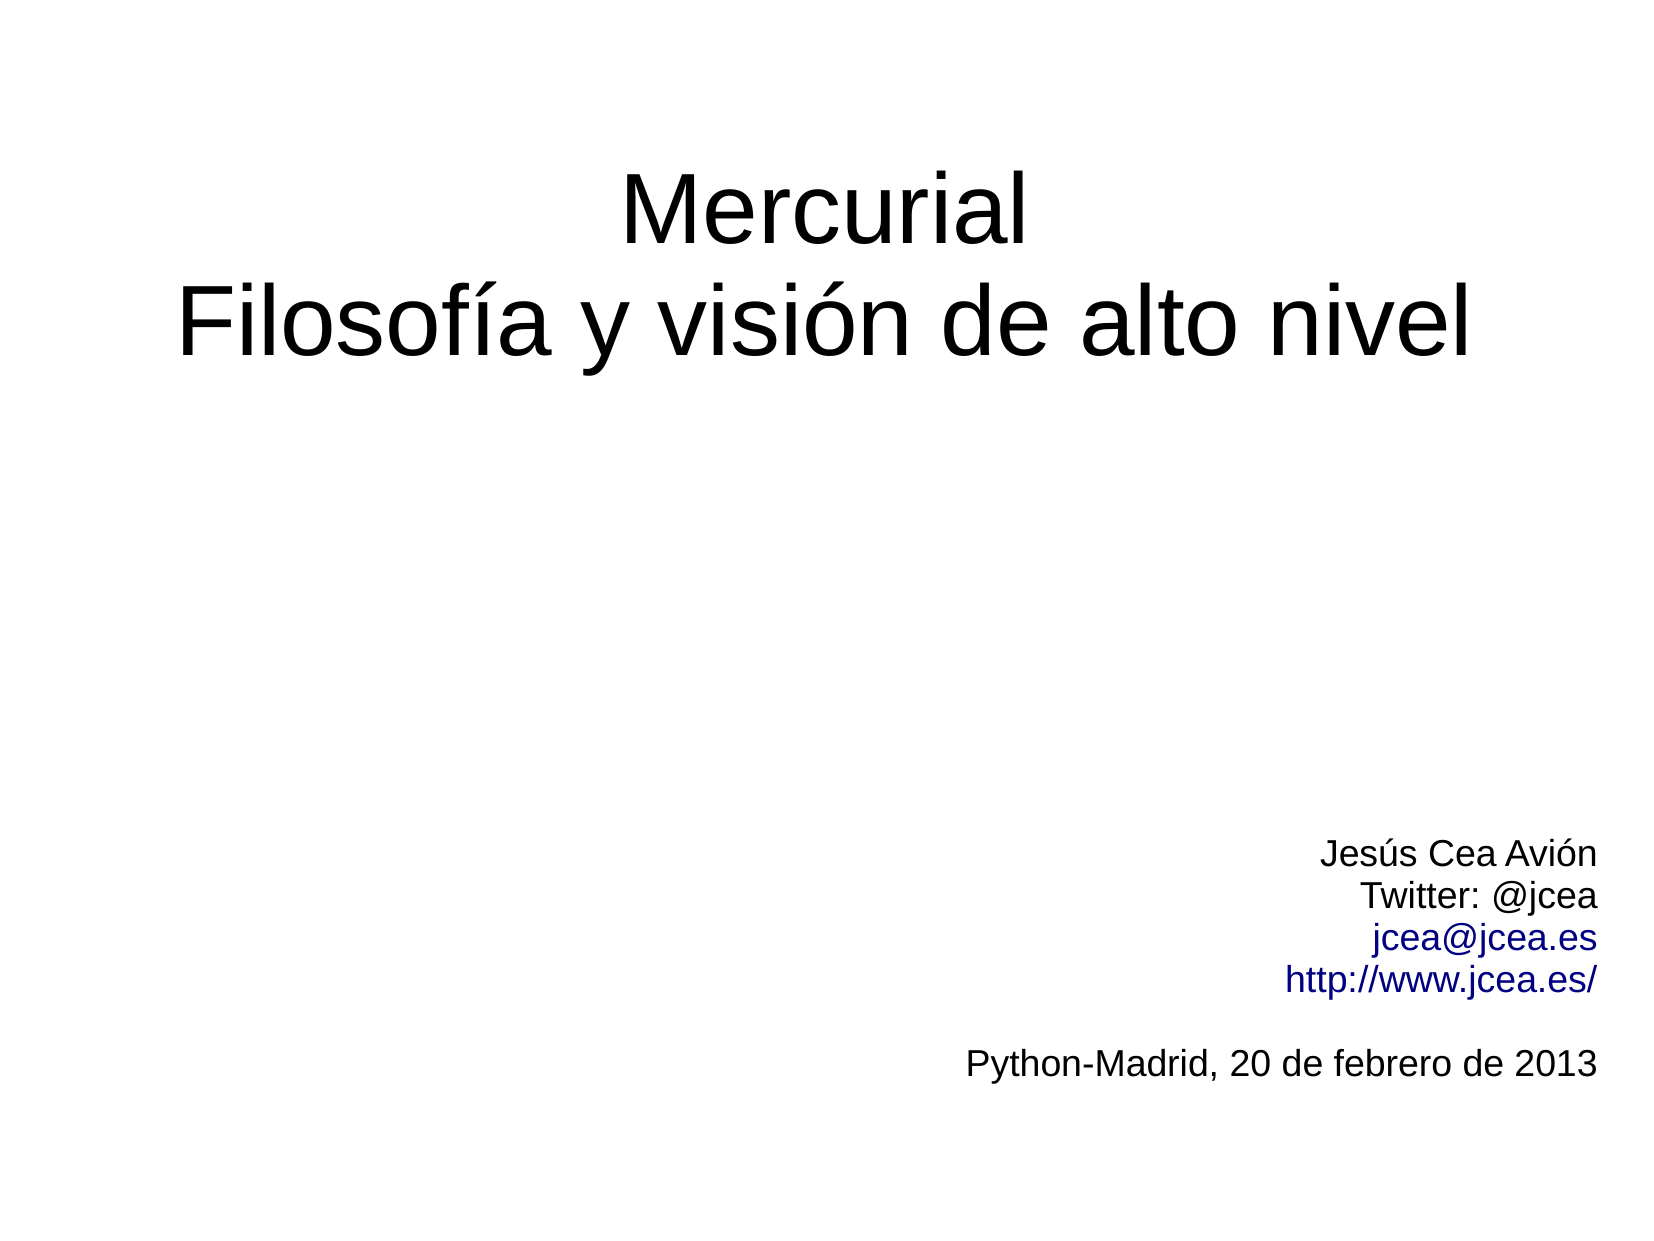

Mercurial
Filosofía y visión de alto nivel
Jesús Cea Avión
Twitter: @jcea
jcea@jcea.es
http://www.jcea.es/
Python-Madrid, 20 de febrero de 2013